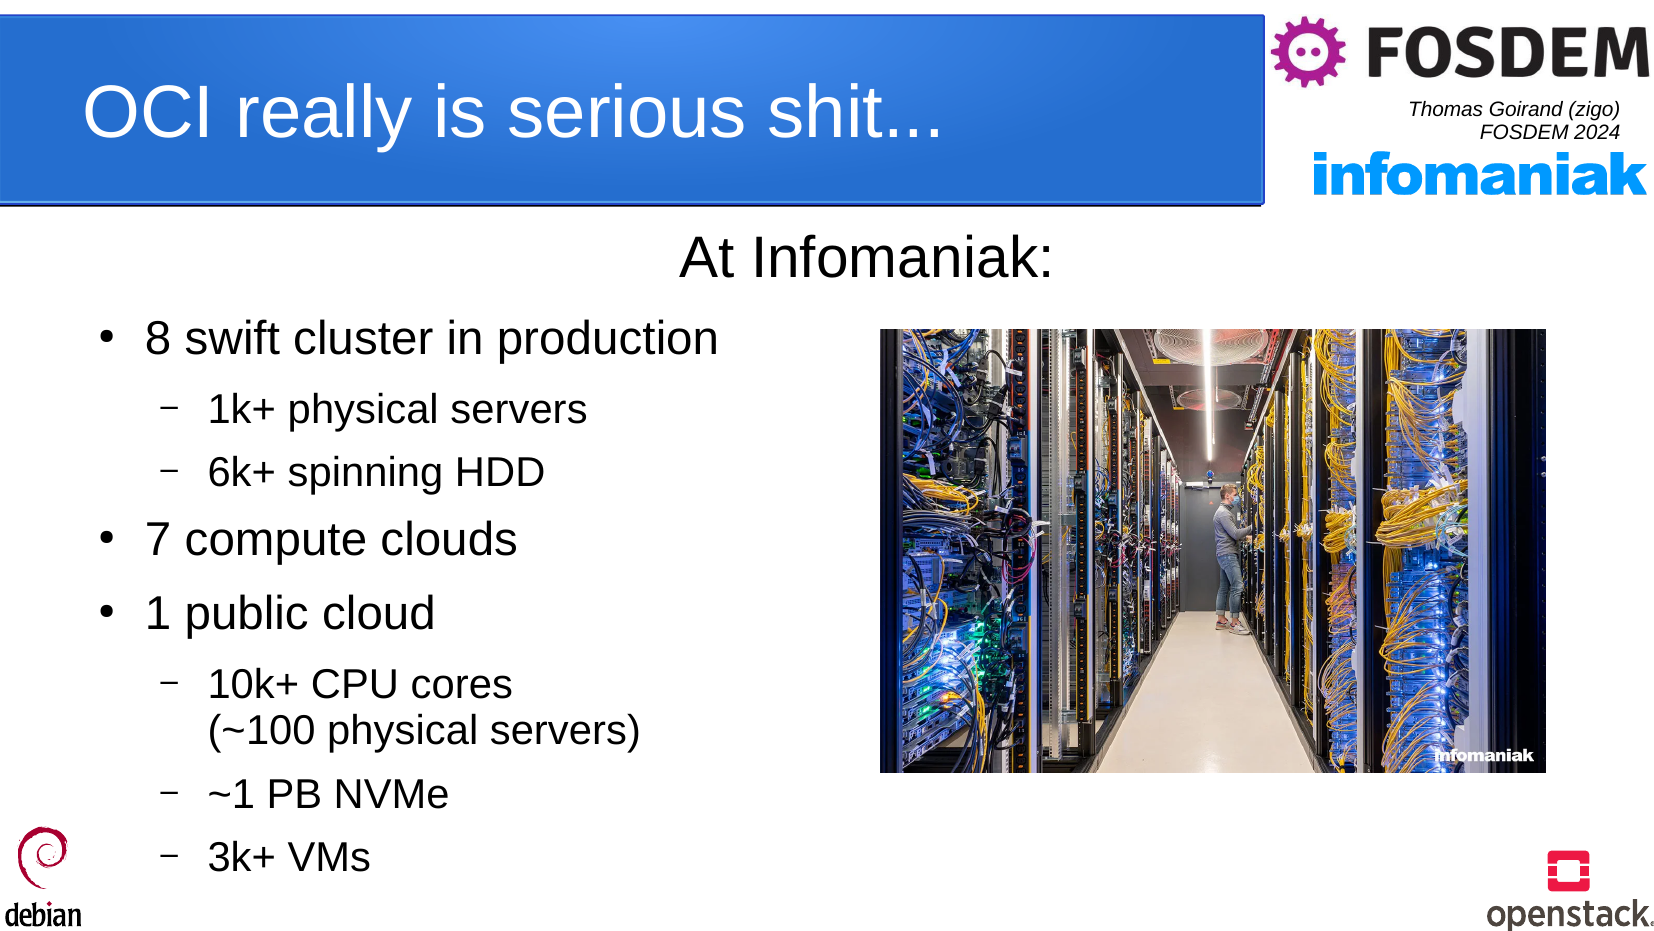

# OCI really is serious shit...
At Infomaniak:
8 swift cluster in production
1k+ physical servers
6k+ spinning HDD
7 compute clouds
1 public cloud
10k+ CPU cores
(~100 physical servers)
~1 PB NVMe
3k+ VMs